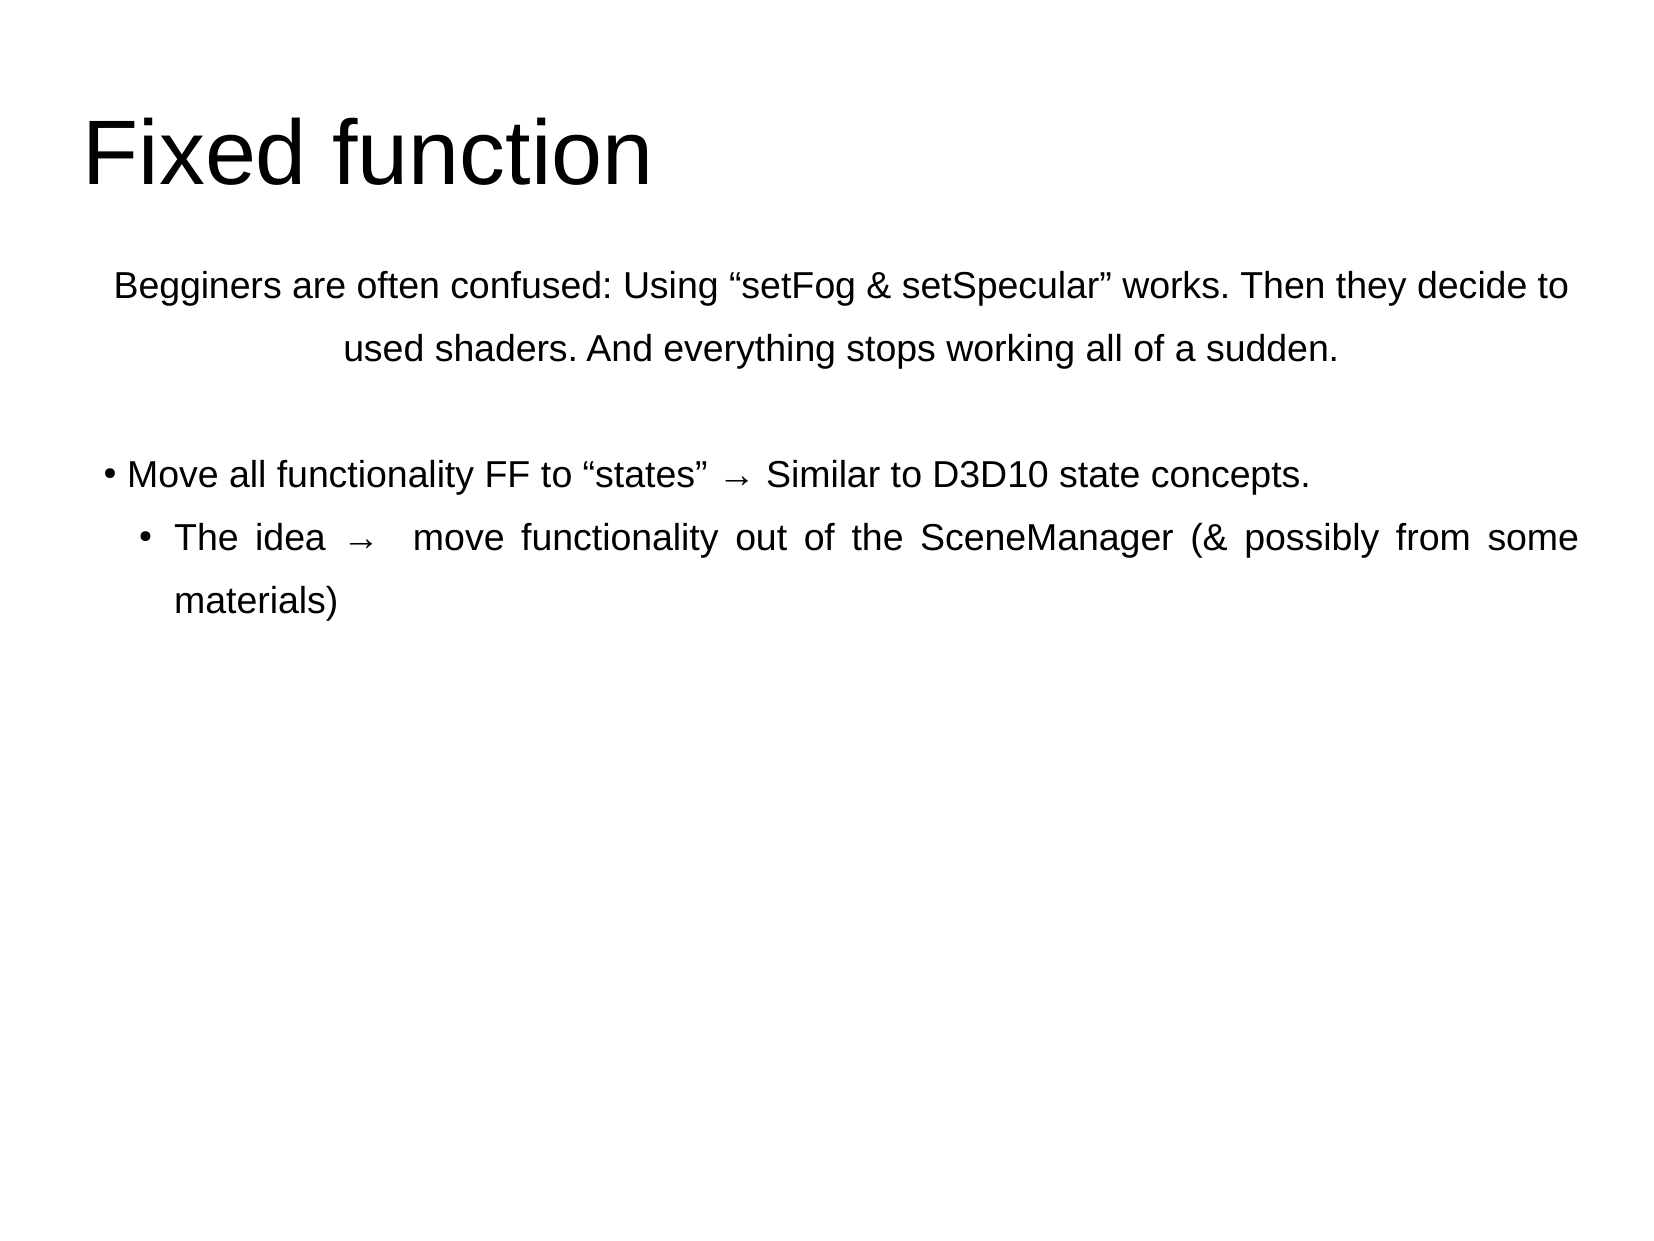

# Fixed function
Begginers are often confused: Using “setFog & setSpecular” works. Then they decide to used shaders. And everything stops working all of a sudden.
 Move all functionality FF to “states” → Similar to D3D10 state concepts.
The idea → move functionality out of the SceneManager (& possibly from some materials)